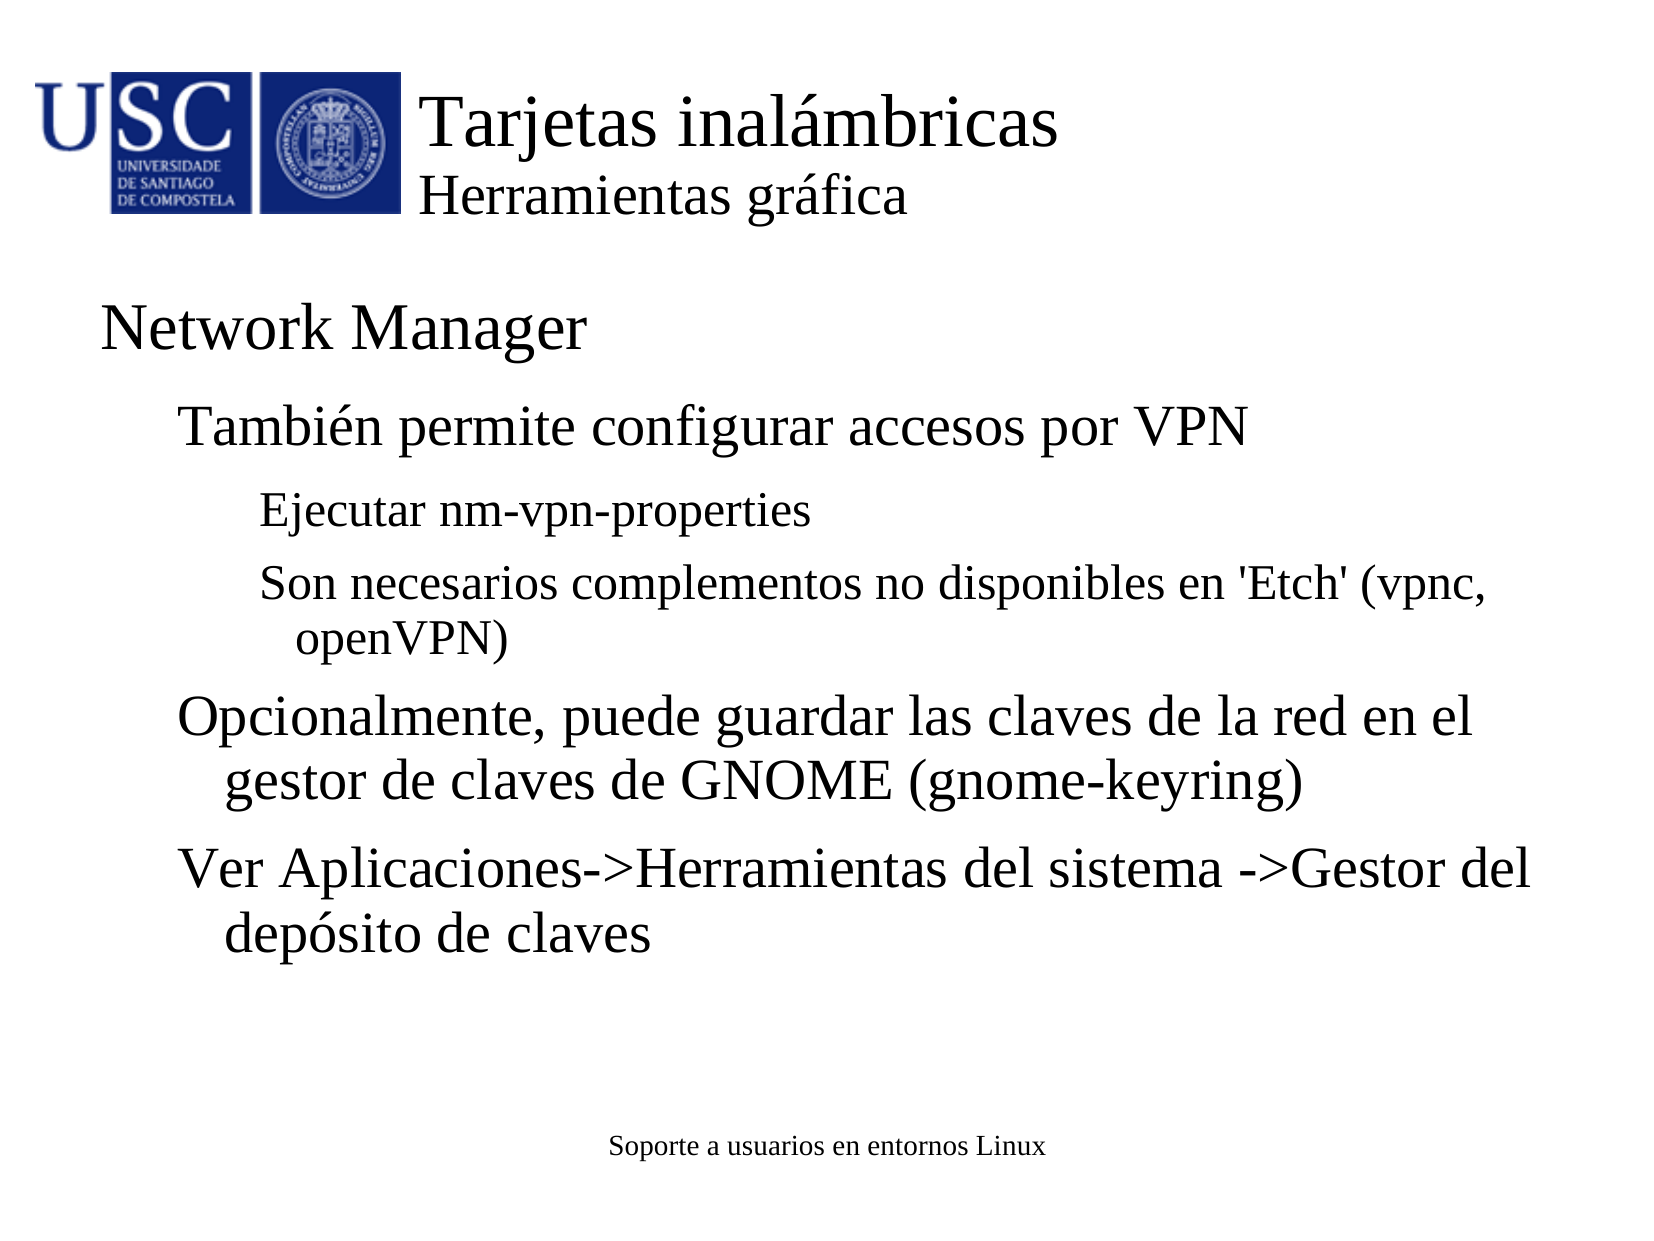

# Tarjetas inalámbricas Herramientas gráfica
Network Manager
También permite configurar accesos por VPN
Ejecutar nm-vpn-properties
Son necesarios complementos no disponibles en 'Etch' (vpnc, openVPN)
Opcionalmente, puede guardar las claves de la red en el gestor de claves de GNOME (gnome-keyring)
Ver Aplicaciones->Herramientas del sistema ->Gestor del depósito de claves